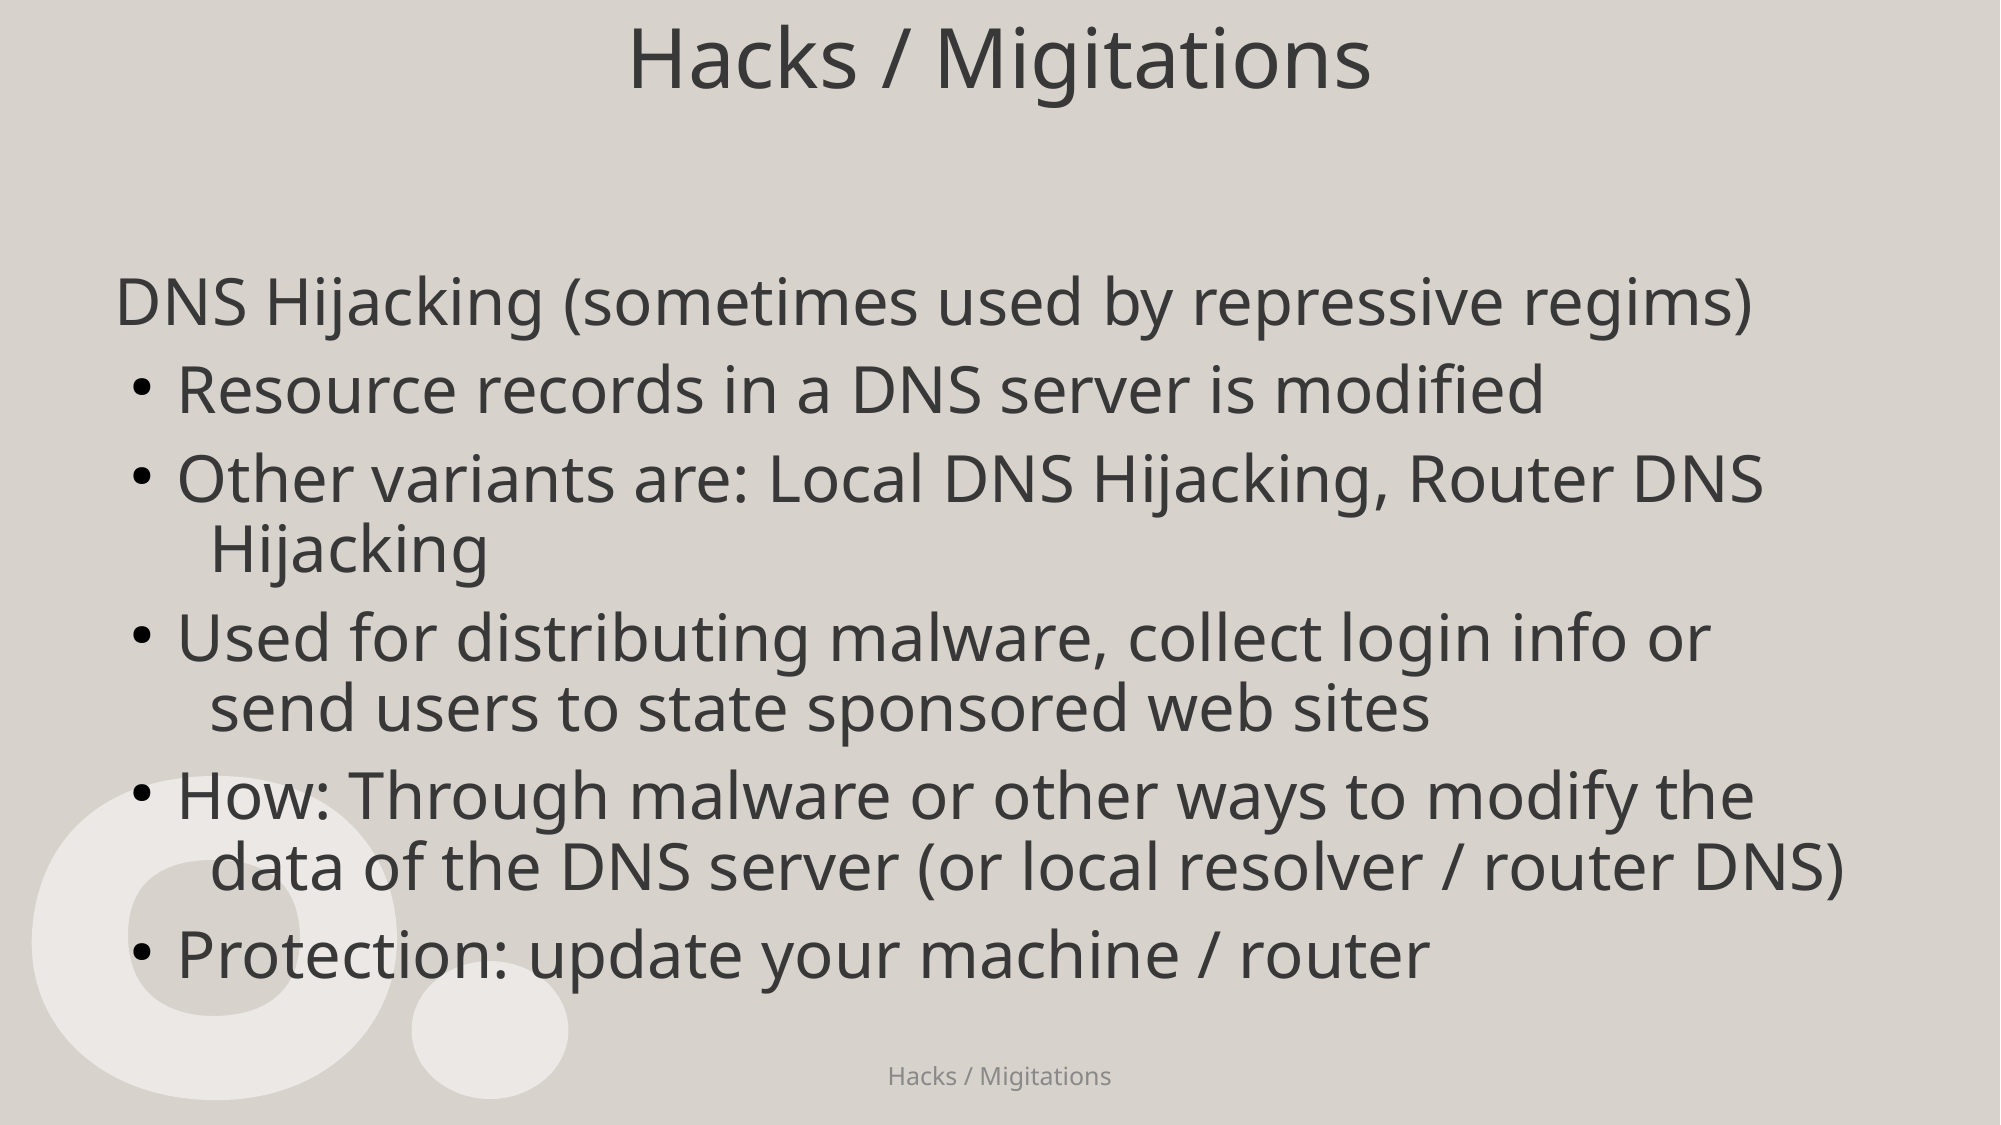

Hacks / Migitations
# DNS Hijacking (sometimes used by repressive regims)
Resource records in a DNS server is modified
Other variants are: Local DNS Hijacking, Router DNS Hijacking
Used for distributing malware, collect login info or send users to state sponsored web sites
How: Through malware or other ways to modify the data of the DNS server (or local resolver / router DNS)
Protection: update your machine / router
Hacks / Migitations